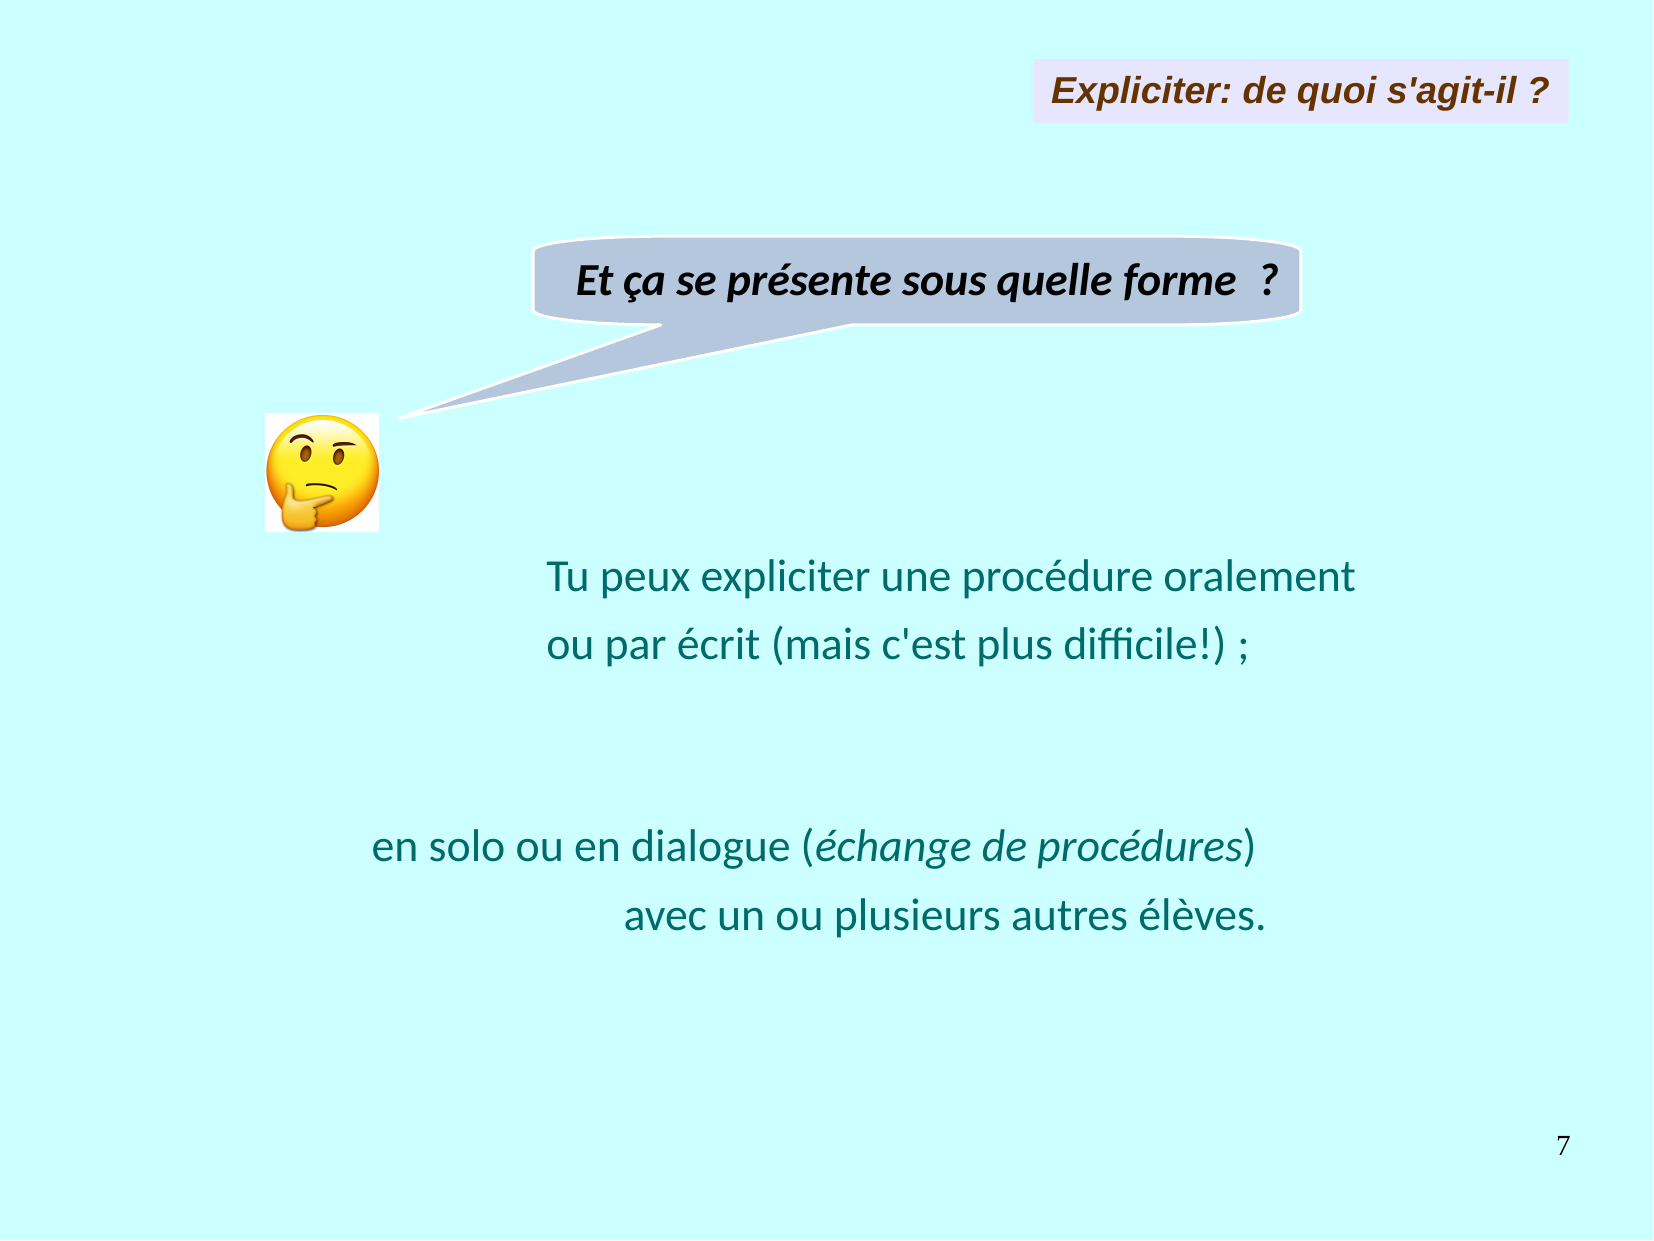

Expliciter: de quoi s'agit-il ?
Et ça se présente sous quelle forme  ?
Tu peux expliciter une procédure oralement
ou par écrit (mais c'est plus difficile!) ;
en solo ou en dialogue (échange de procédures)
avec un ou plusieurs autres élèves.
7